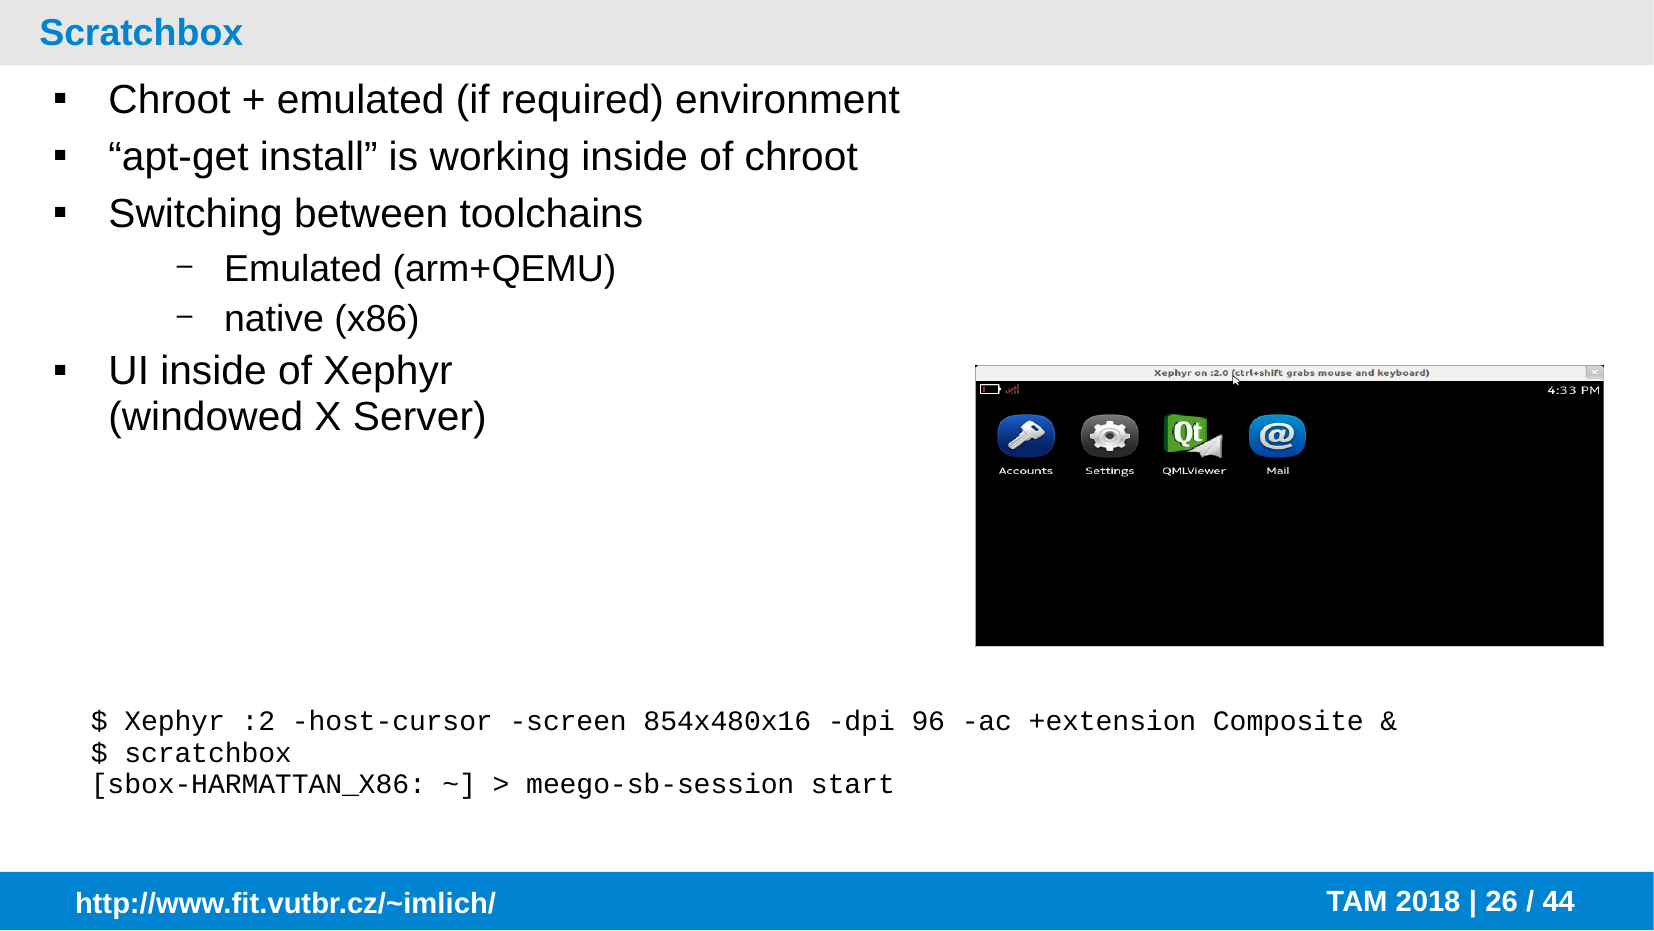

# Scratchbox
Chroot + emulated (if required) environment
“apt-get install” is working inside of chroot
Switching between toolchains
Emulated (arm+QEMU)
native (x86)
UI inside of Xephyr
(windowed X Server)
$ Xephyr :2 -host-cursor -screen 854x480x16 -dpi 96 -ac +extension Composite &
$ scratchbox
[sbox-HARMATTAN_X86: ~] > meego-sb-session start